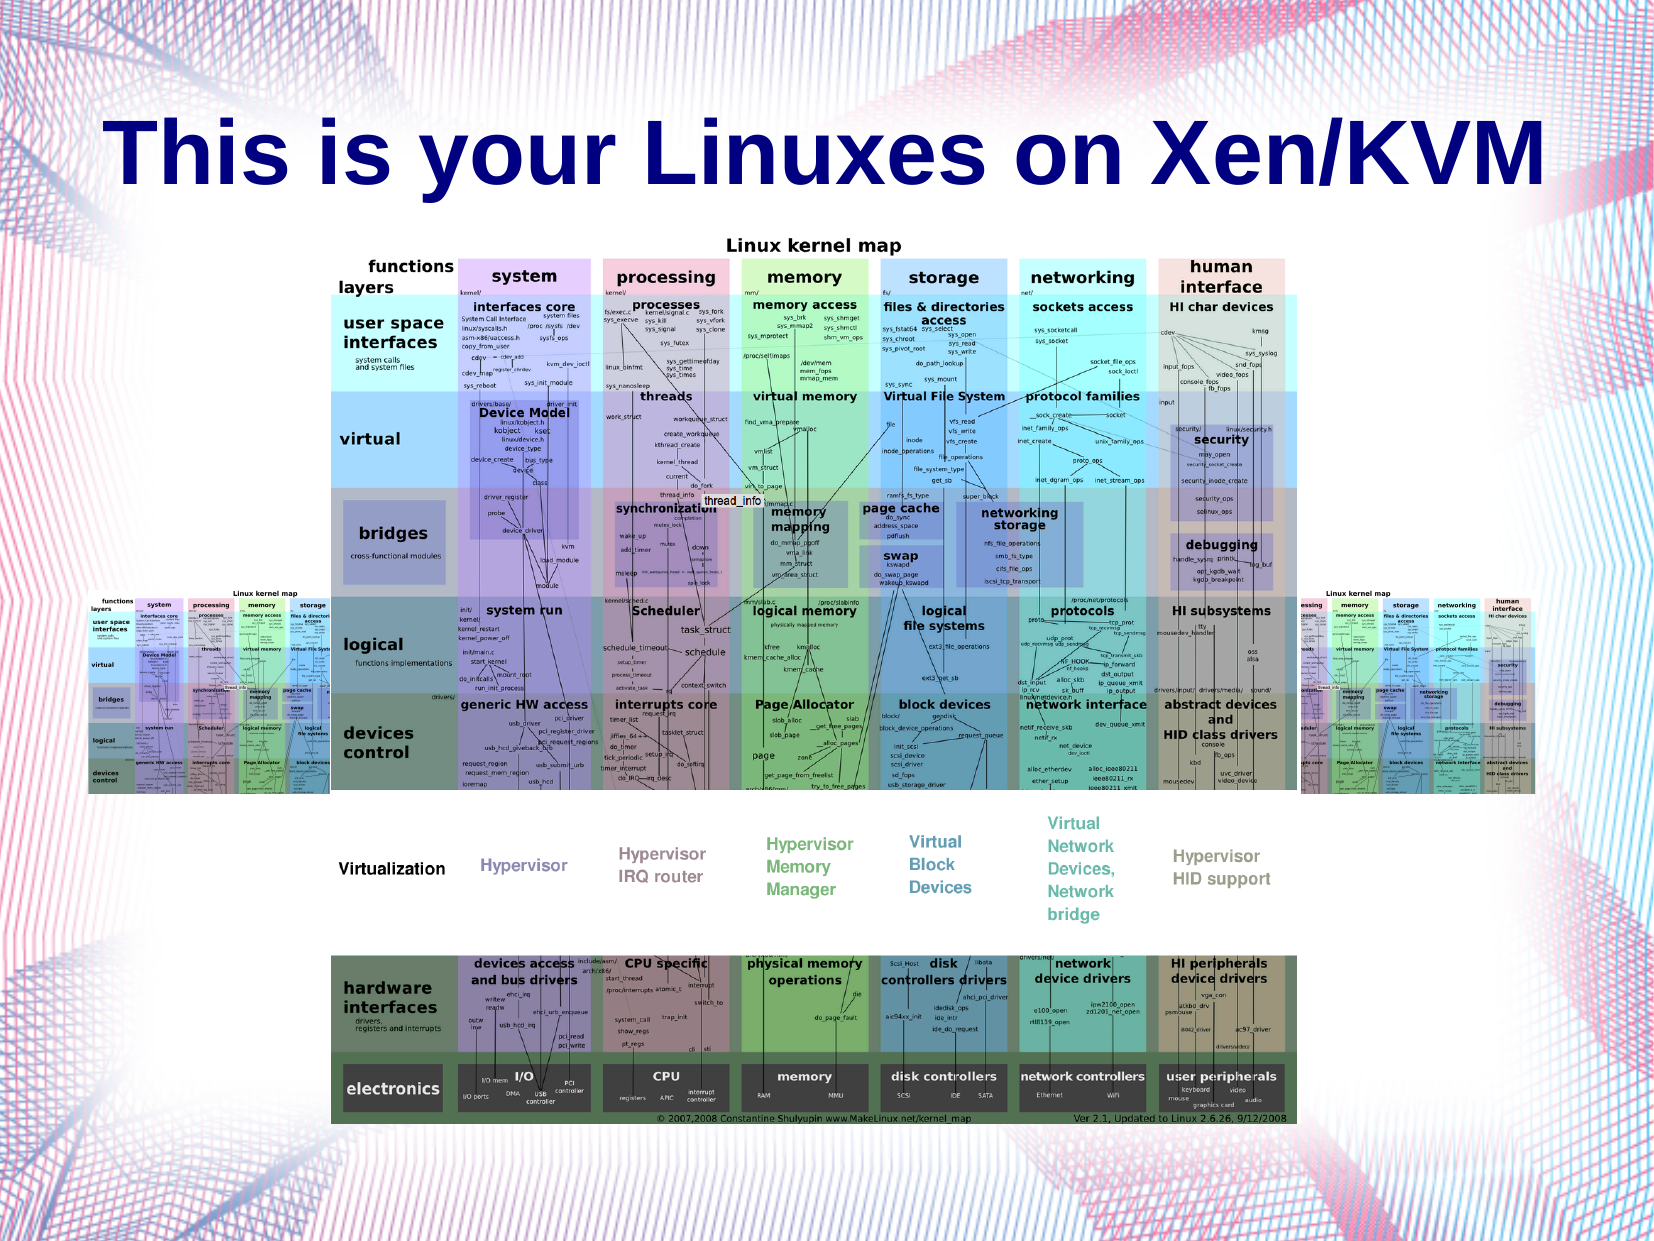

# This is your Linuxes on Xen/KVM